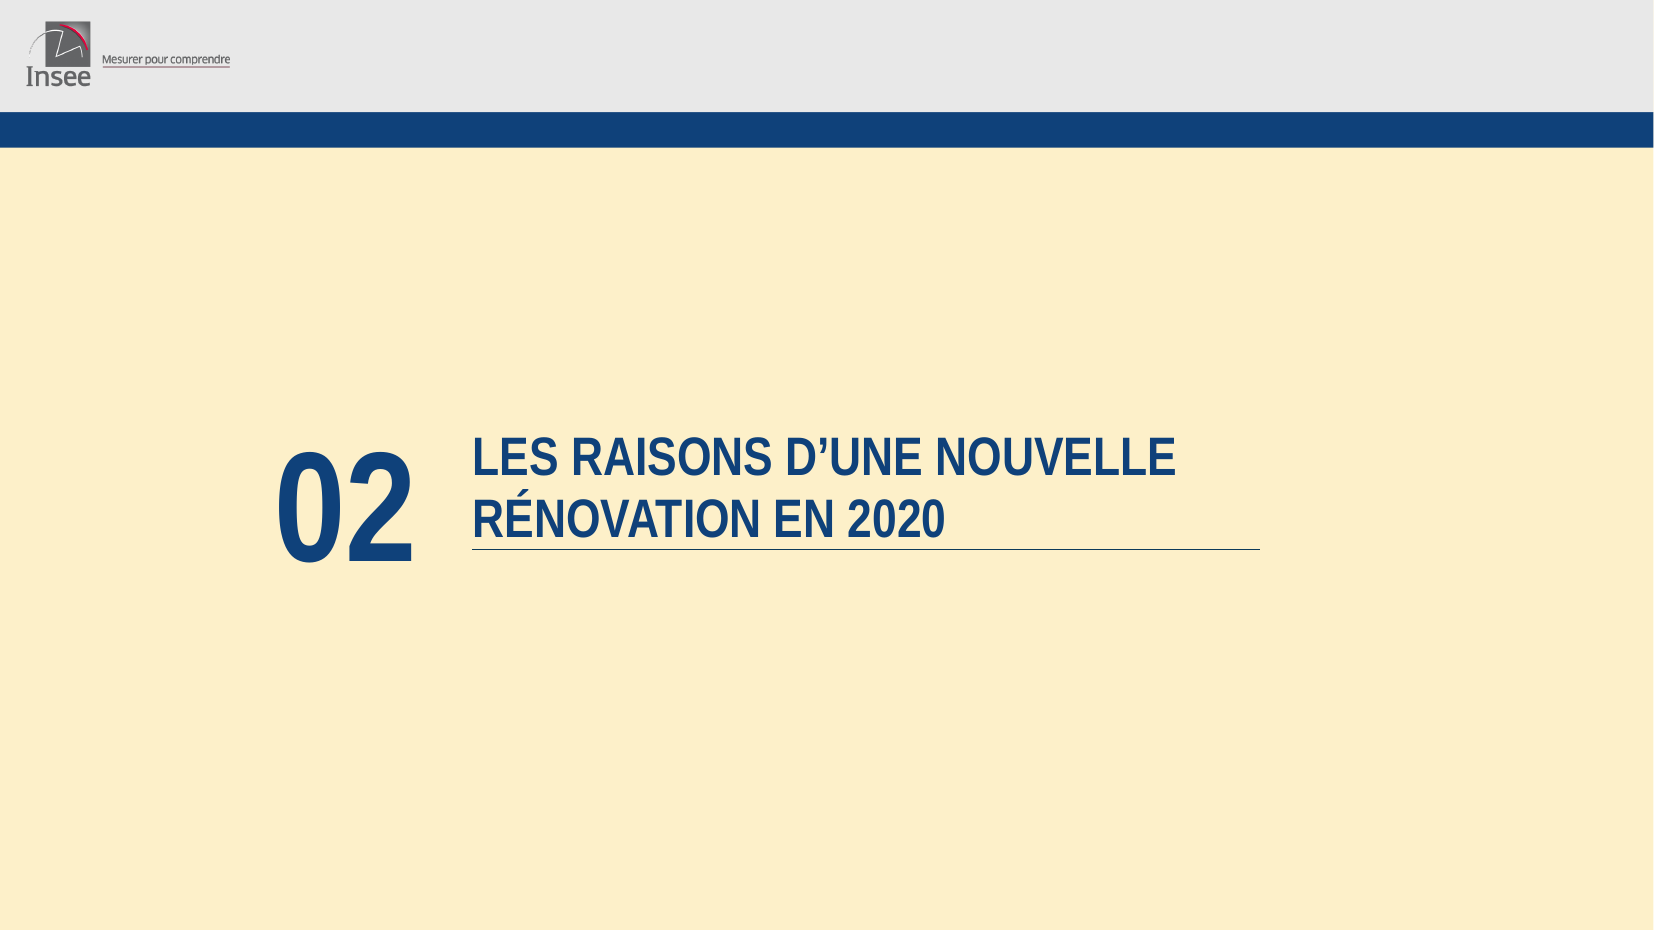

02
# Les raisons d’une nouvelle rénovation en 2020